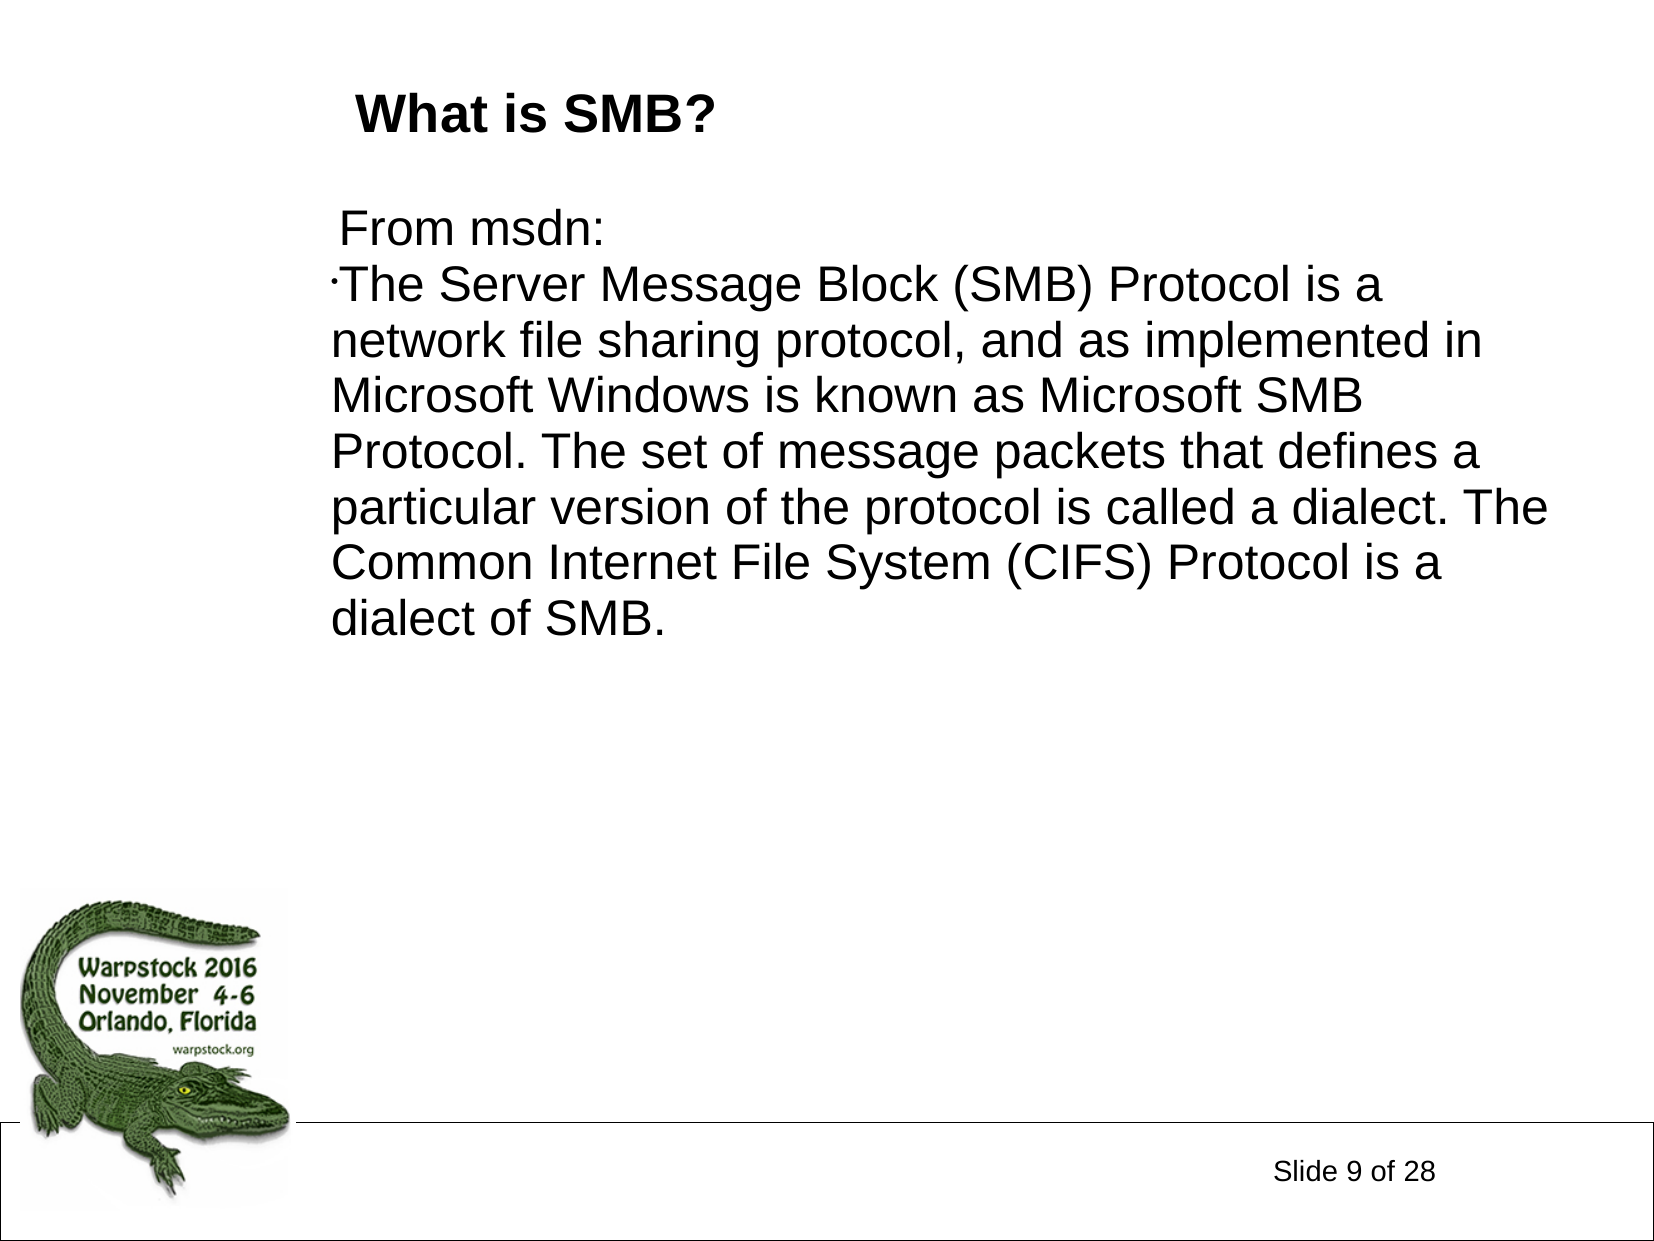

# What is SMB?
From msdn:
The Server Message Block (SMB) Protocol is a network file sharing protocol, and as implemented in Microsoft Windows is known as Microsoft SMB Protocol. The set of message packets that defines a particular version of the protocol is called a dialect. The Common Internet File System (CIFS) Protocol is a dialect of SMB.